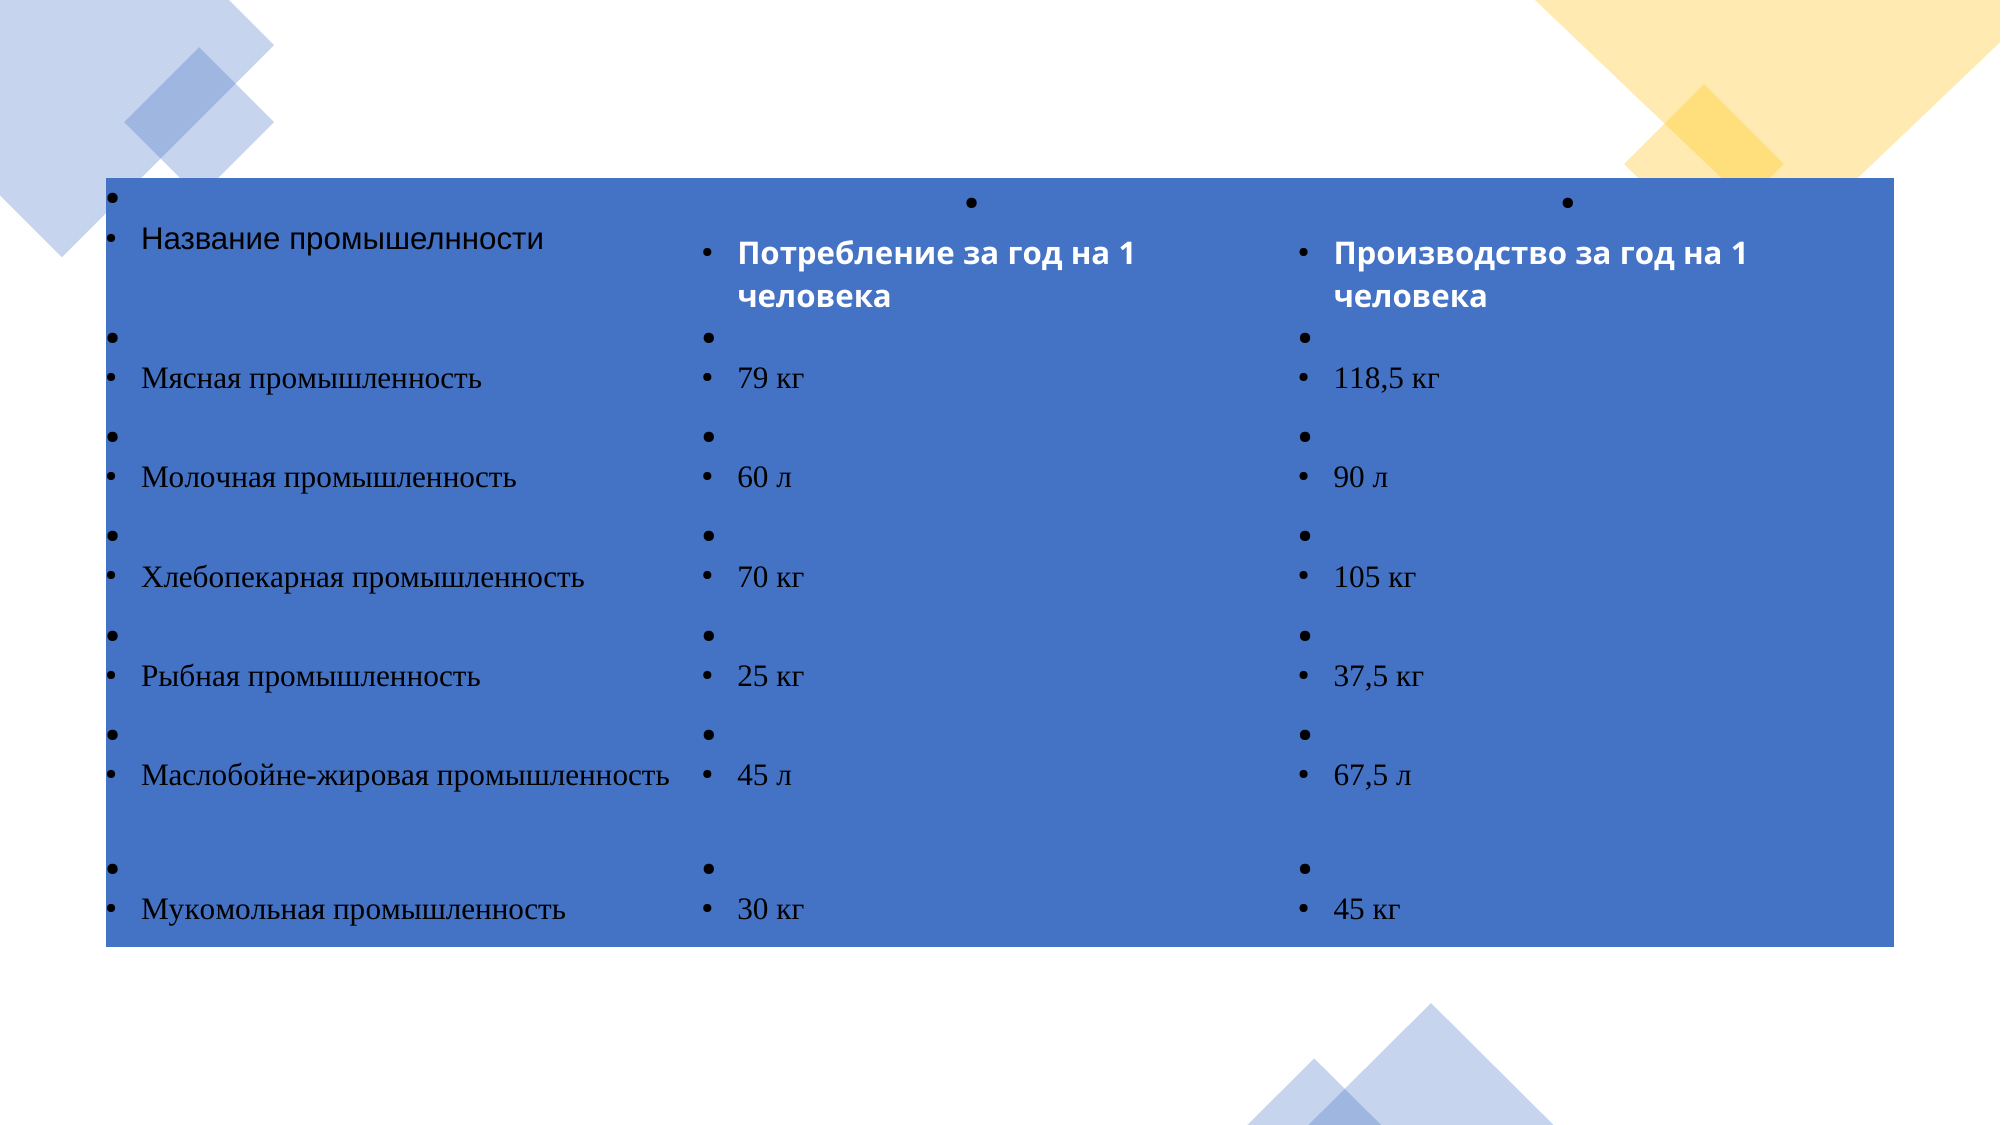

| Название промышелнности | Потребление за год на 1 человека | Производство за год на 1 человека |
| --- | --- | --- |
| Мясная промышленность | 79 кг | 118,5 кг |
| Молочная промышленность | 60 л | 90 л |
| Хлебопекарная промышленность | 70 кг | 105 кг |
| Рыбная промышленность | 25 кг | 37,5 кг |
| Маслобойне-жировая промышленность | 45 л | 67,5 л |
| Мукомольная промышленность | 30 кг | 45 кг |